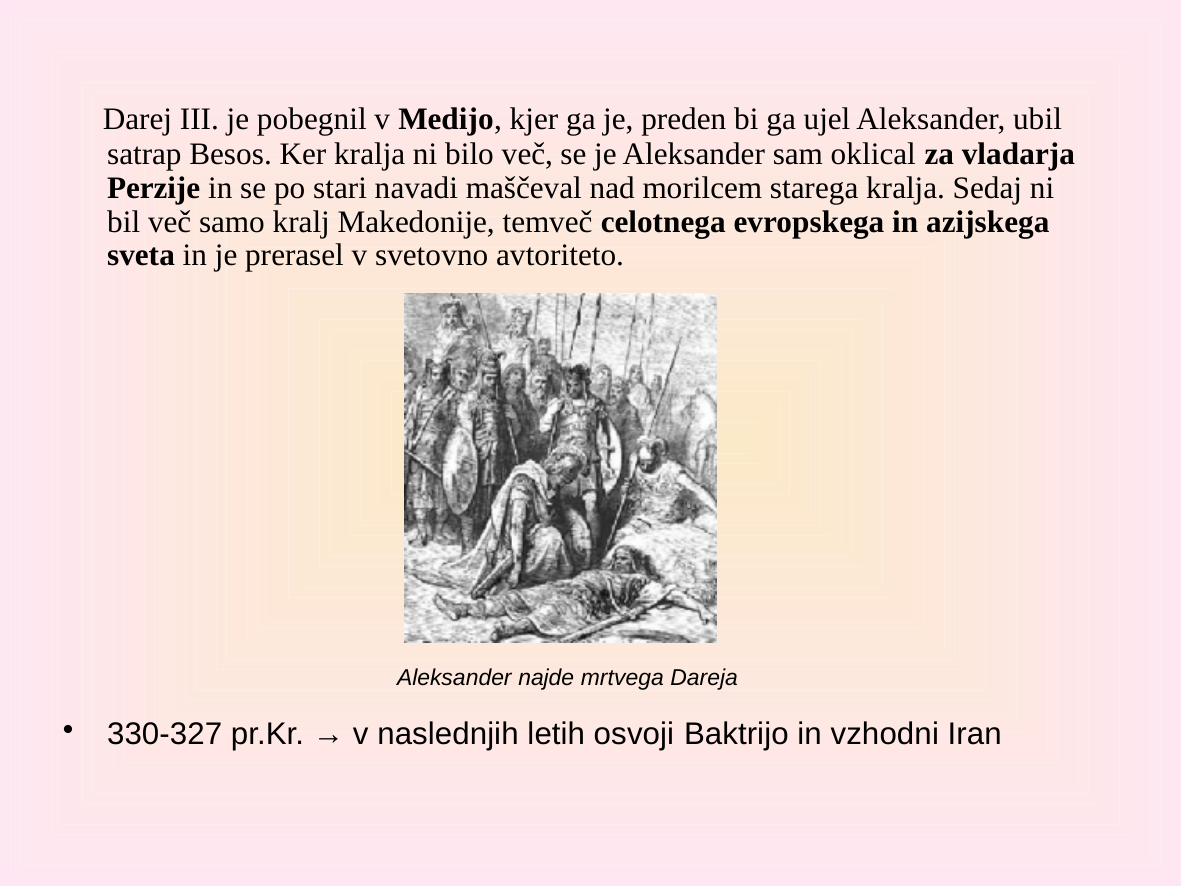

# Darej III. je pobegnil v Medijo, kjer ga je, preden bi ga ujel Aleksander, ubil satrap Besos. Ker kralja ni bilo več, se je Aleksander sam oklical za vladarja Perzije in se po stari navadi maščeval nad morilcem starega kralja. Sedaj ni bil več samo kralj Makedonije, temveč celotnega evropskega in azijskega sveta in je prerasel v svetovno avtoriteto.
330-327 pr.Kr. → v naslednjih letih osvoji Baktrijo in vzhodni Iran
Aleksander najde mrtvega Dareja